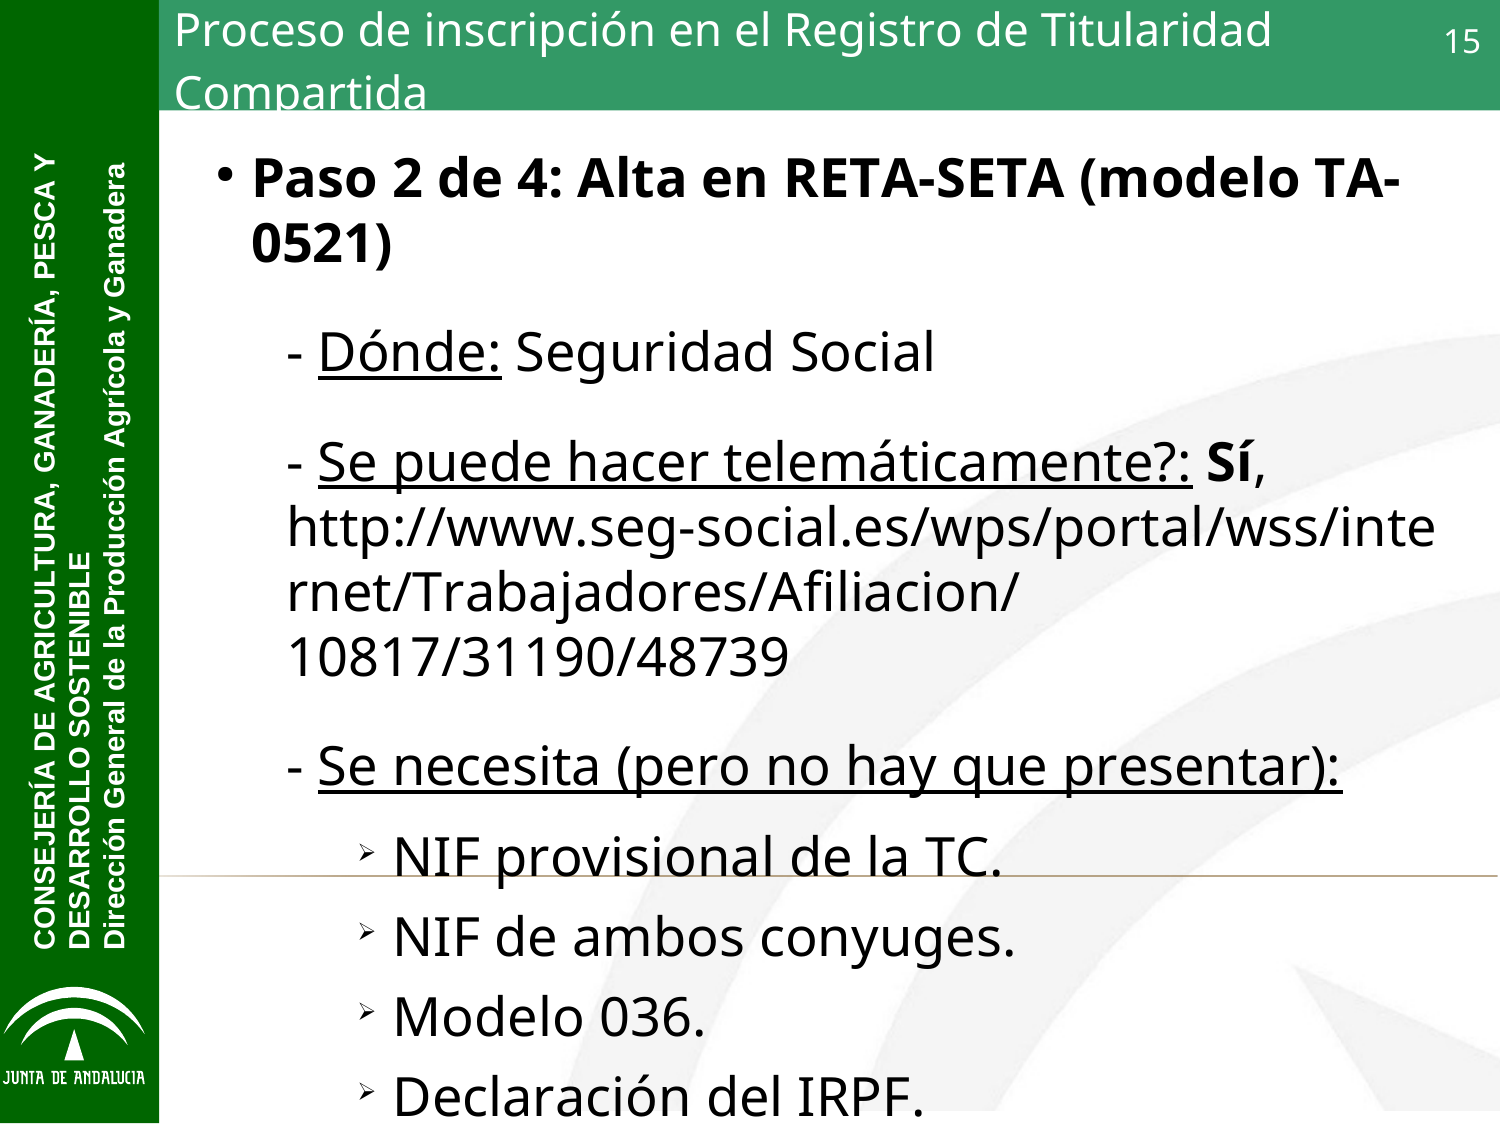

Proceso de inscripción en el Registro de Titularidad Compartida
15
Paso 2 de 4: Alta en RETA-SETA (modelo TA-0521)
- Dónde: Seguridad Social
- Se puede hacer telemáticamente?: Sí, http://www.seg-social.es/wps/portal/wss/internet/Trabajadores/Afiliacion/10817/31190/48739
- Se necesita (pero no hay que presentar):
NIF provisional de la TC.
NIF de ambos conyuges.
Modelo 036.
Declaración del IRPF.
Acreditación de la titularidad de la explotación agraria.